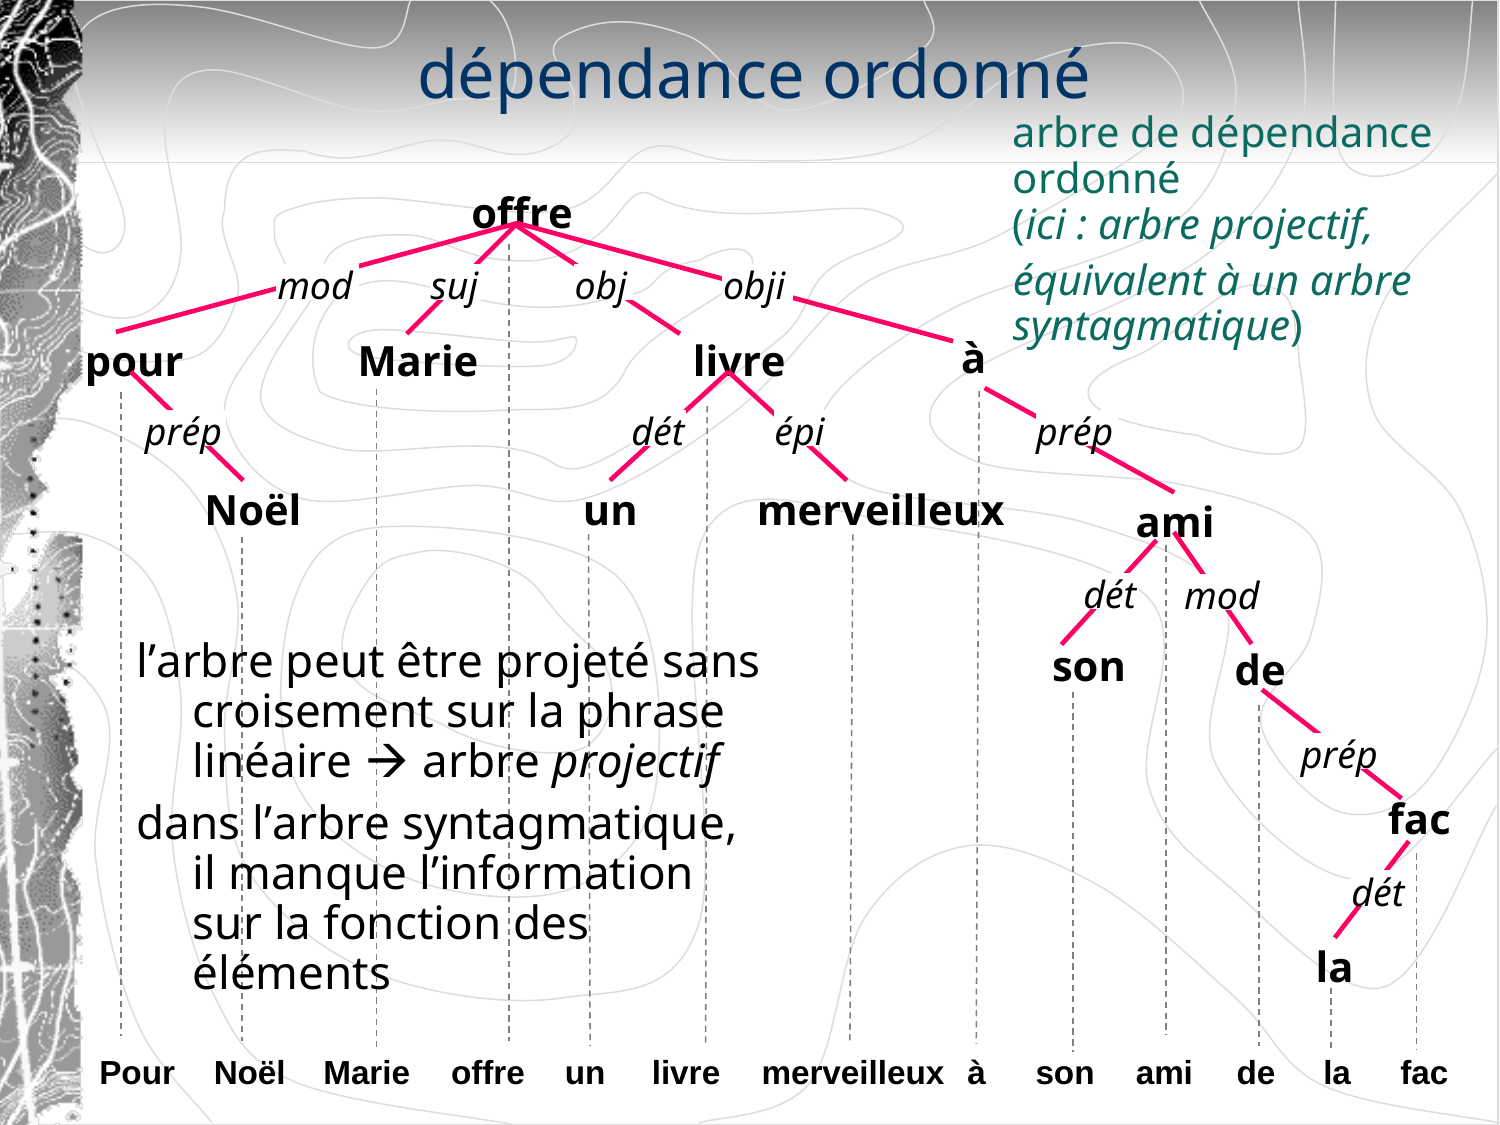

# dépendance ordonné
arbre de dépendance ordonné
(ici : arbre projectif,
équivalent à un arbre syntagmatique)
offre
mod
suj
obj
obji
prép
dét
épi
prép
dét
mod
prép
dét
à
pour
Marie
livre
Noël
un
merveilleux
ami
l’arbre peut être projeté sans croisement sur la phrase linéaire  arbre projectif
dans l’arbre syntagmatique, il manque l’information sur la fonction des éléments
son
de
fac
la
Pour
Noël
Marie
offre
un
livre
merveilleux
à
son
ami
de
la
fac